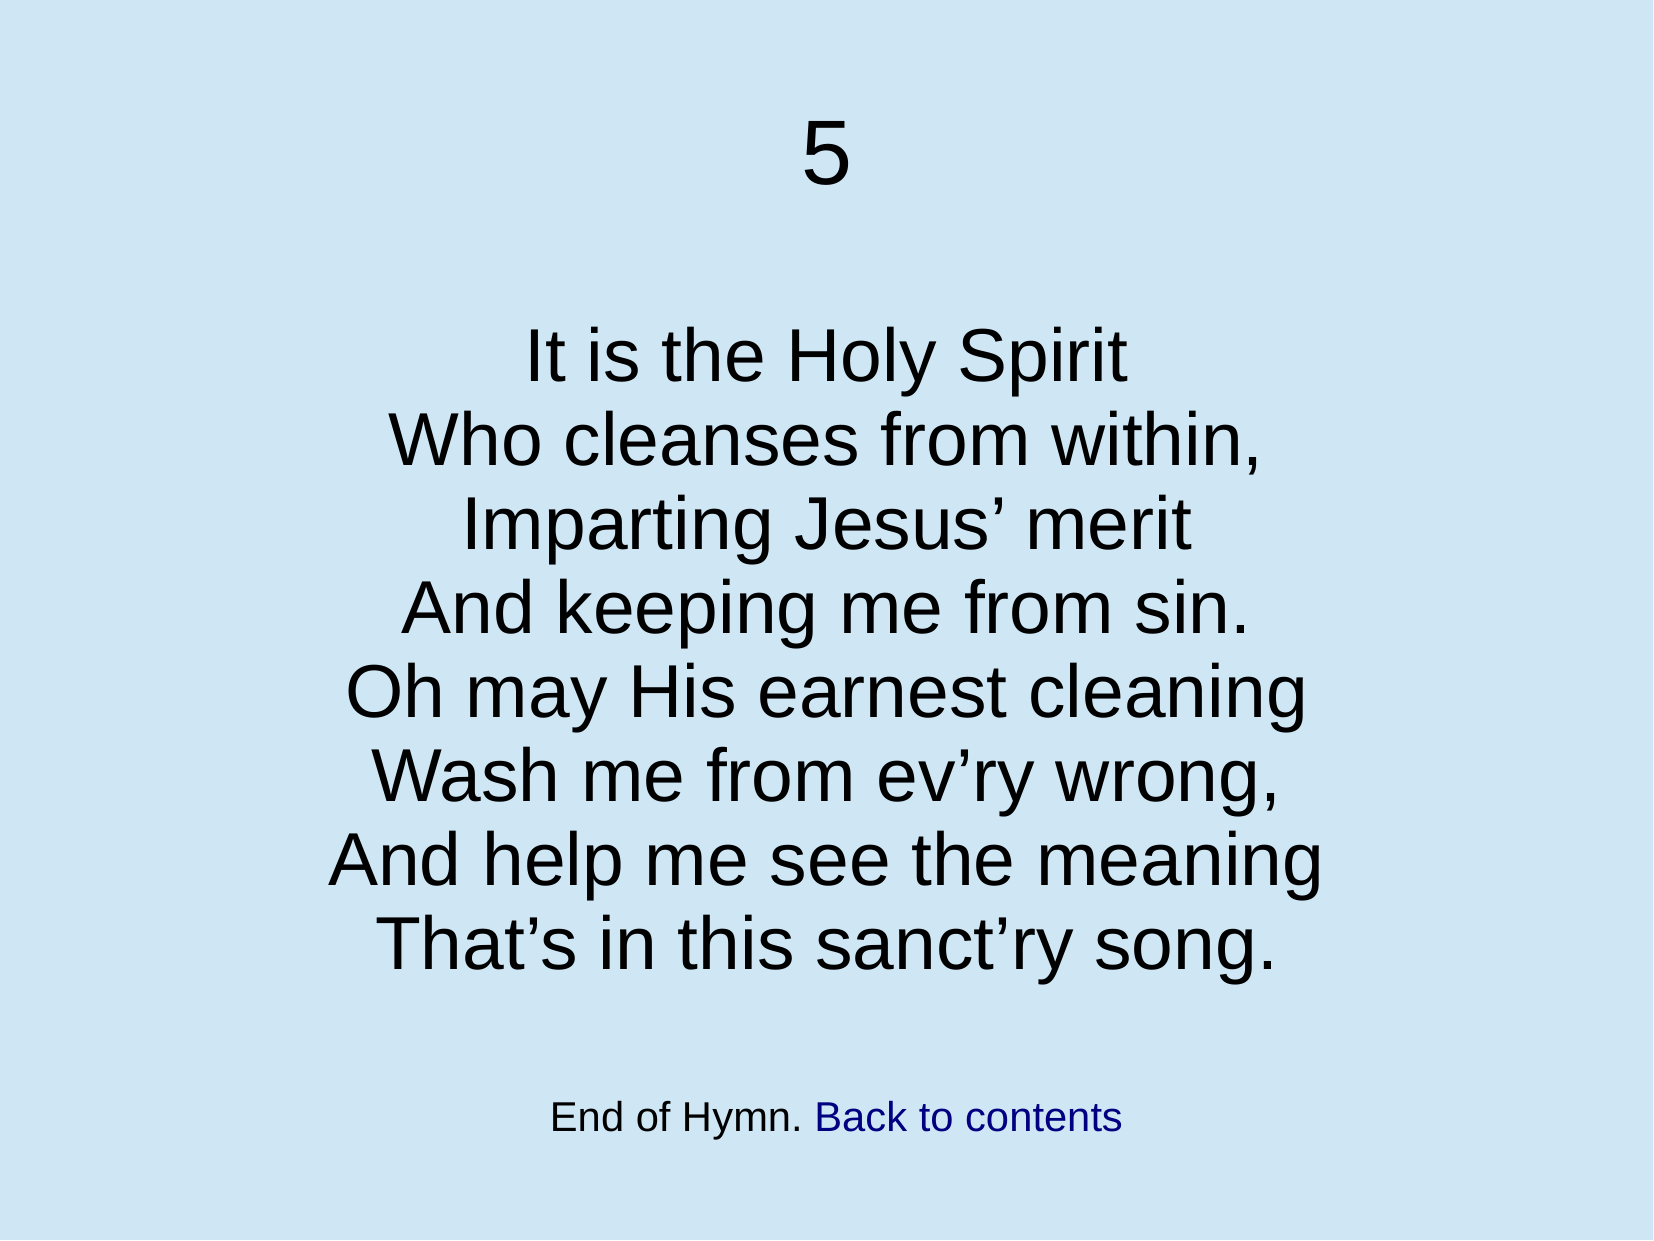

# 5
It is the Holy Spirit
Who cleanses from within,
Imparting Jesus’ merit
And keeping me from sin.
Oh may His earnest cleaning
Wash me from ev’ry wrong,
And help me see the meaning
That’s in this sanct’ry song.
 End of Hymn. Back to contents